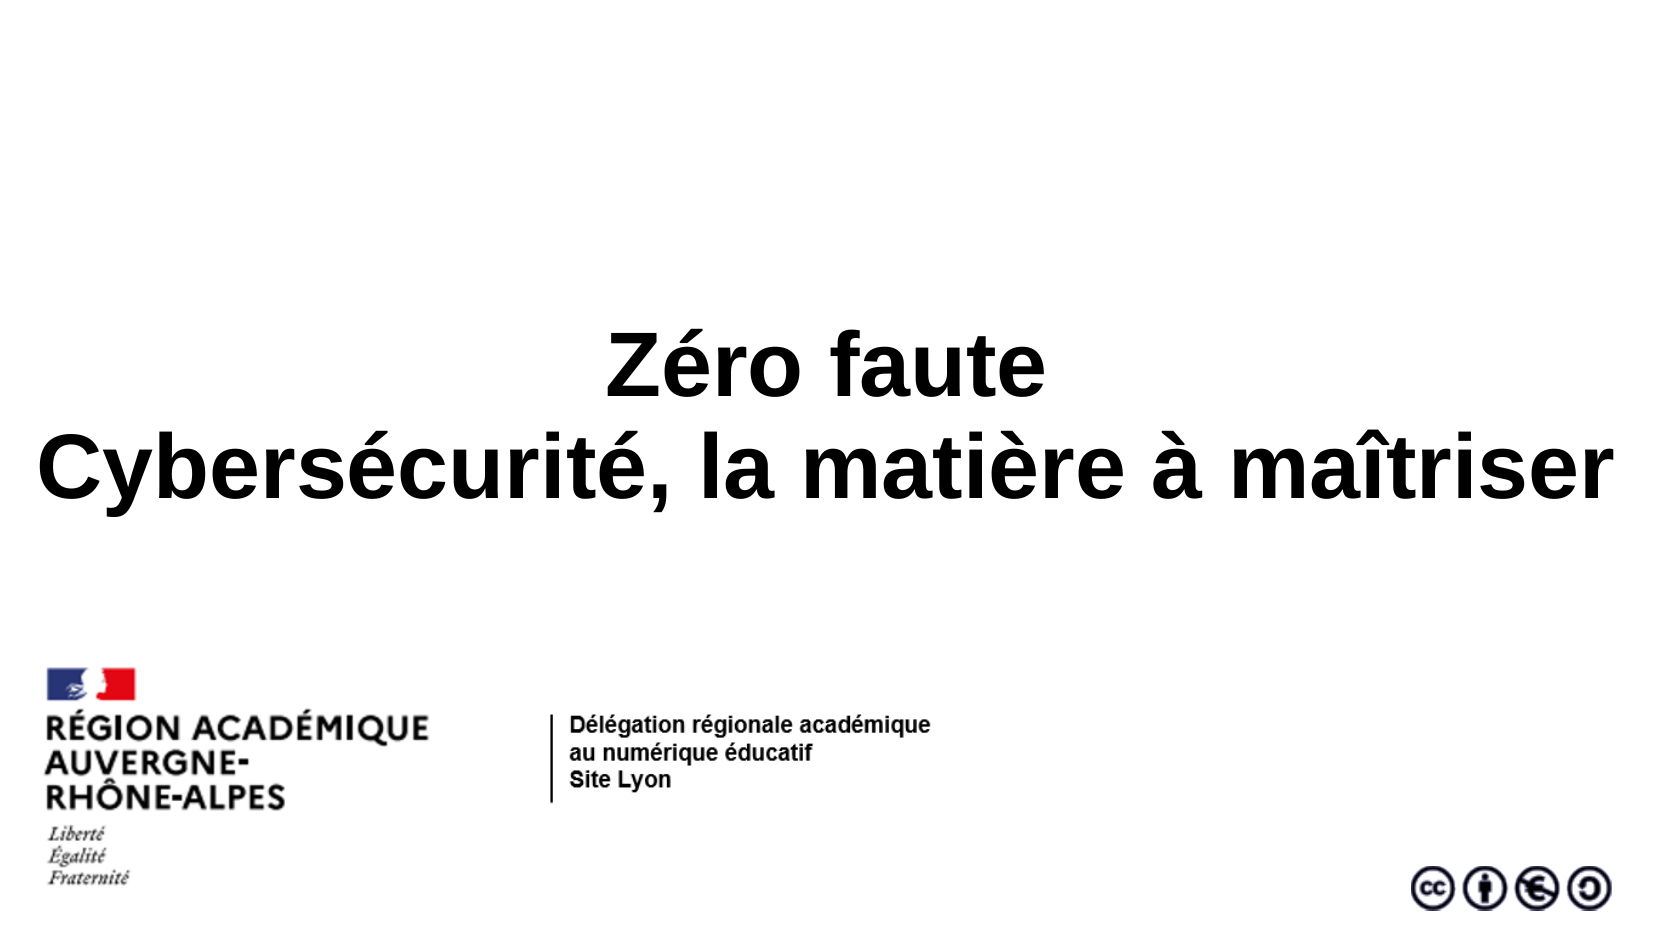

# Zéro faute
Cybersécurité, la matière à maîtriser